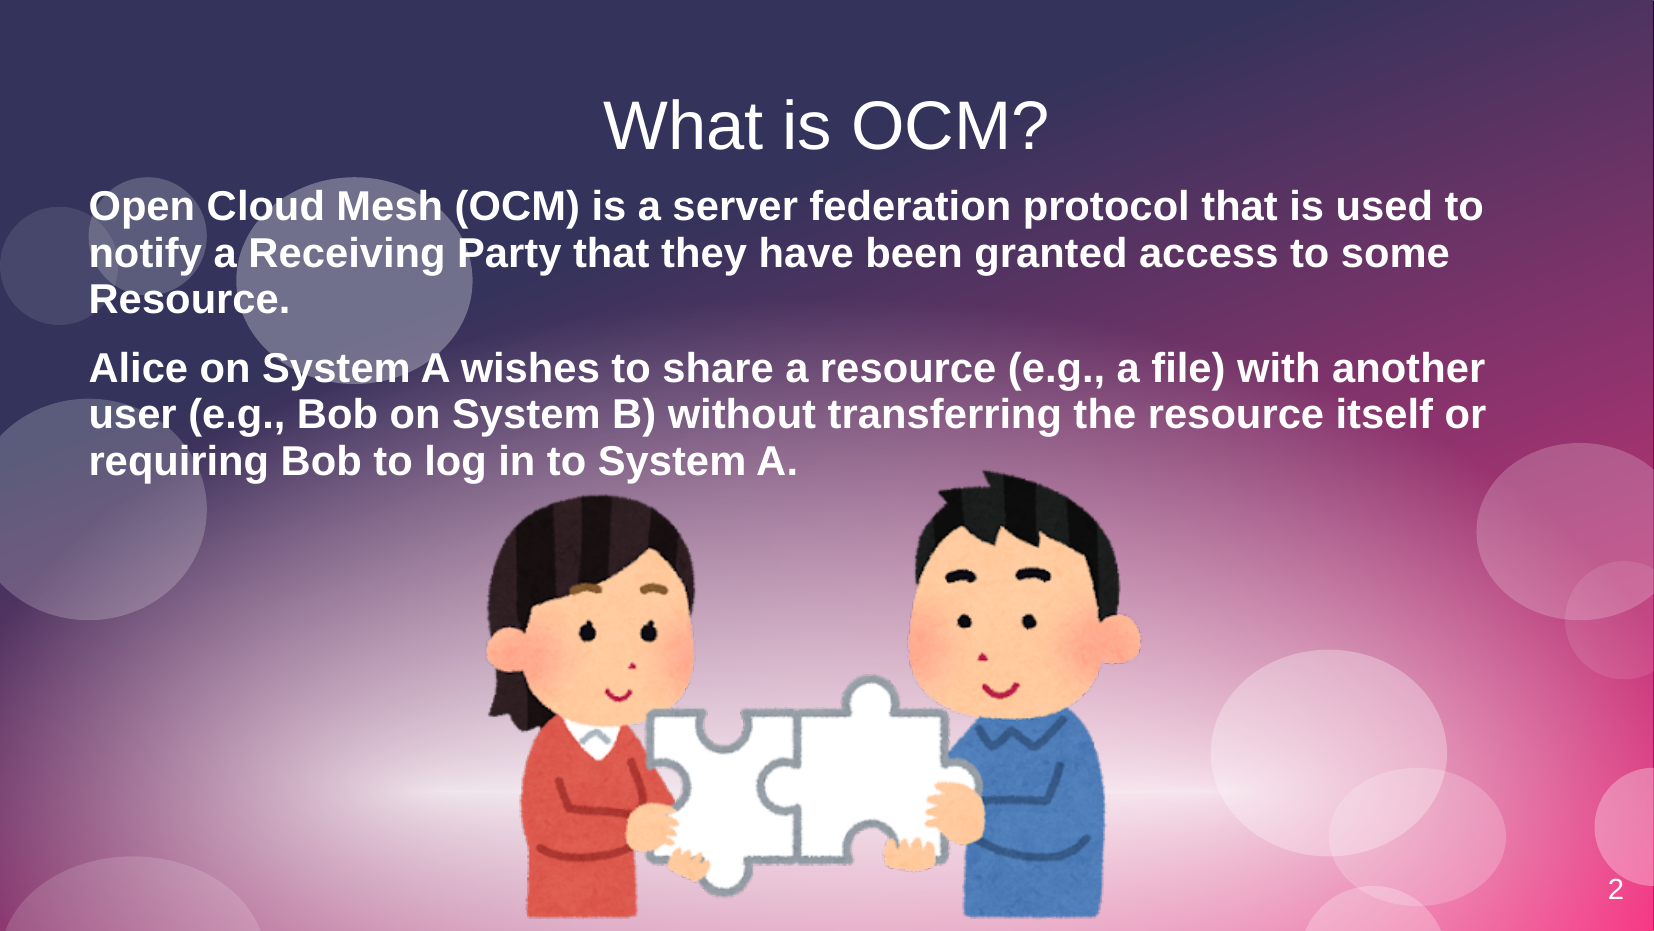

# What is OCM?
Open Cloud Mesh (OCM) is a server federation protocol that is used to notify a Receiving Party that they have been granted access to some Resource.
Alice on System A wishes to share a resource (e.g., a file) with another user (e.g., Bob on System B) without transferring the resource itself or requiring Bob to log in to System A.